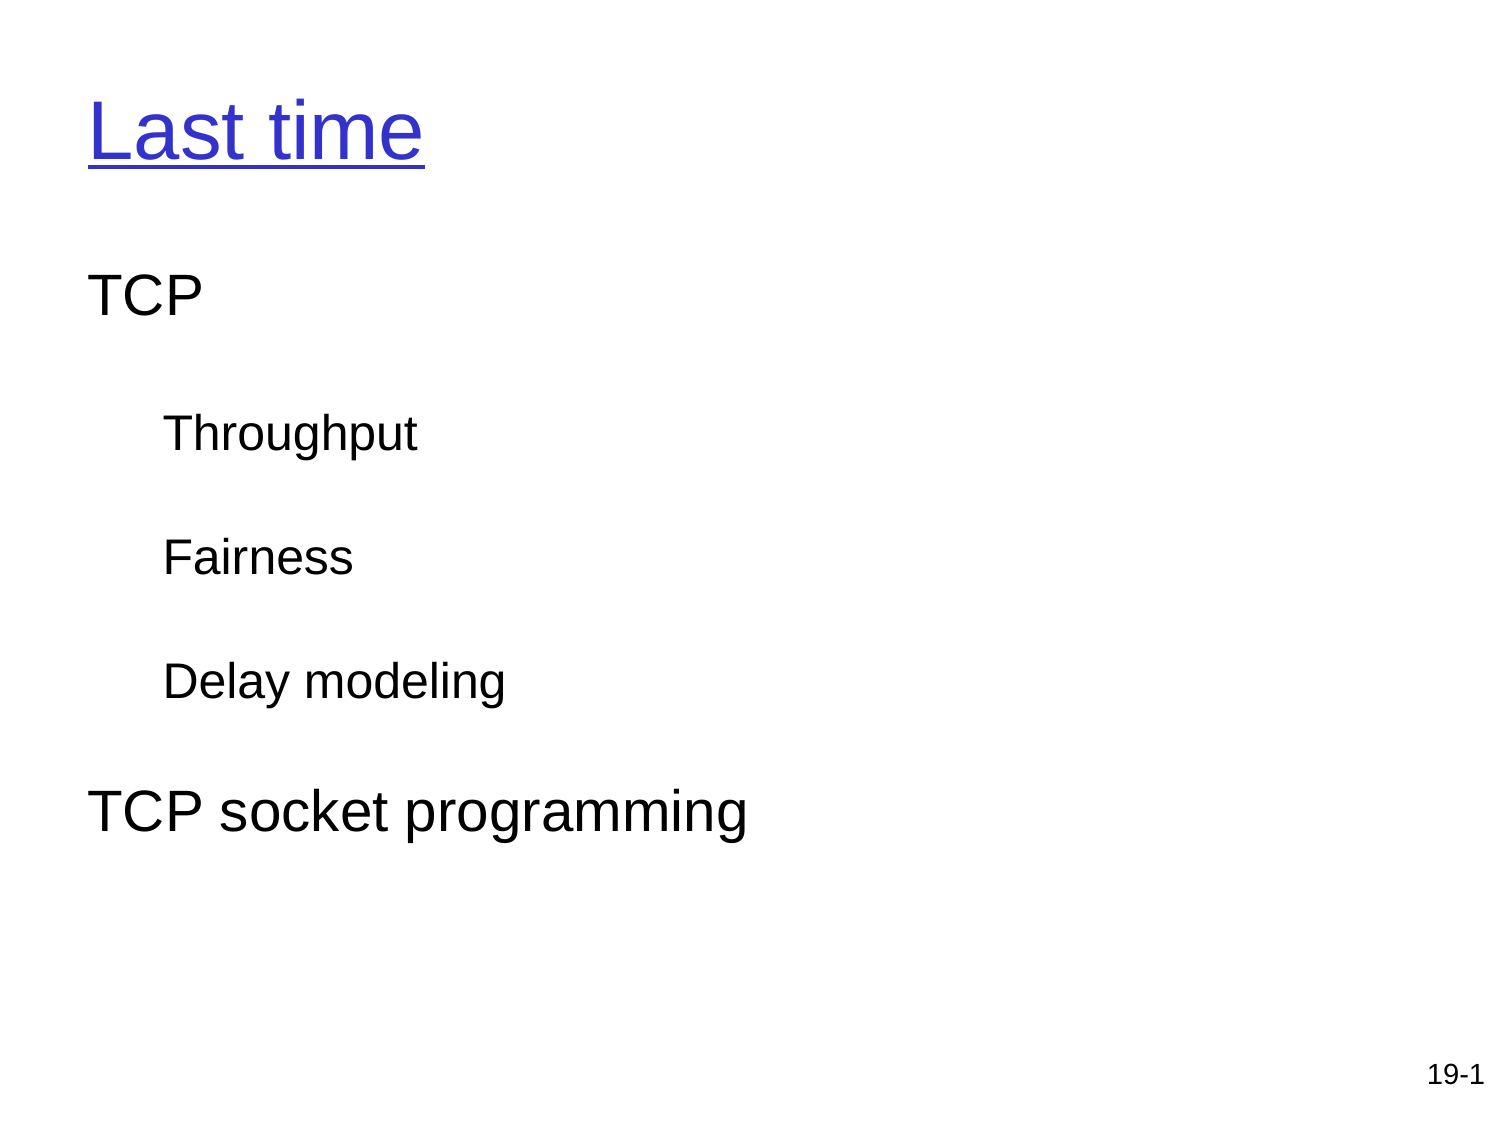

# Last time
TCP
Throughput
Fairness
Delay modeling
TCP socket programming
1